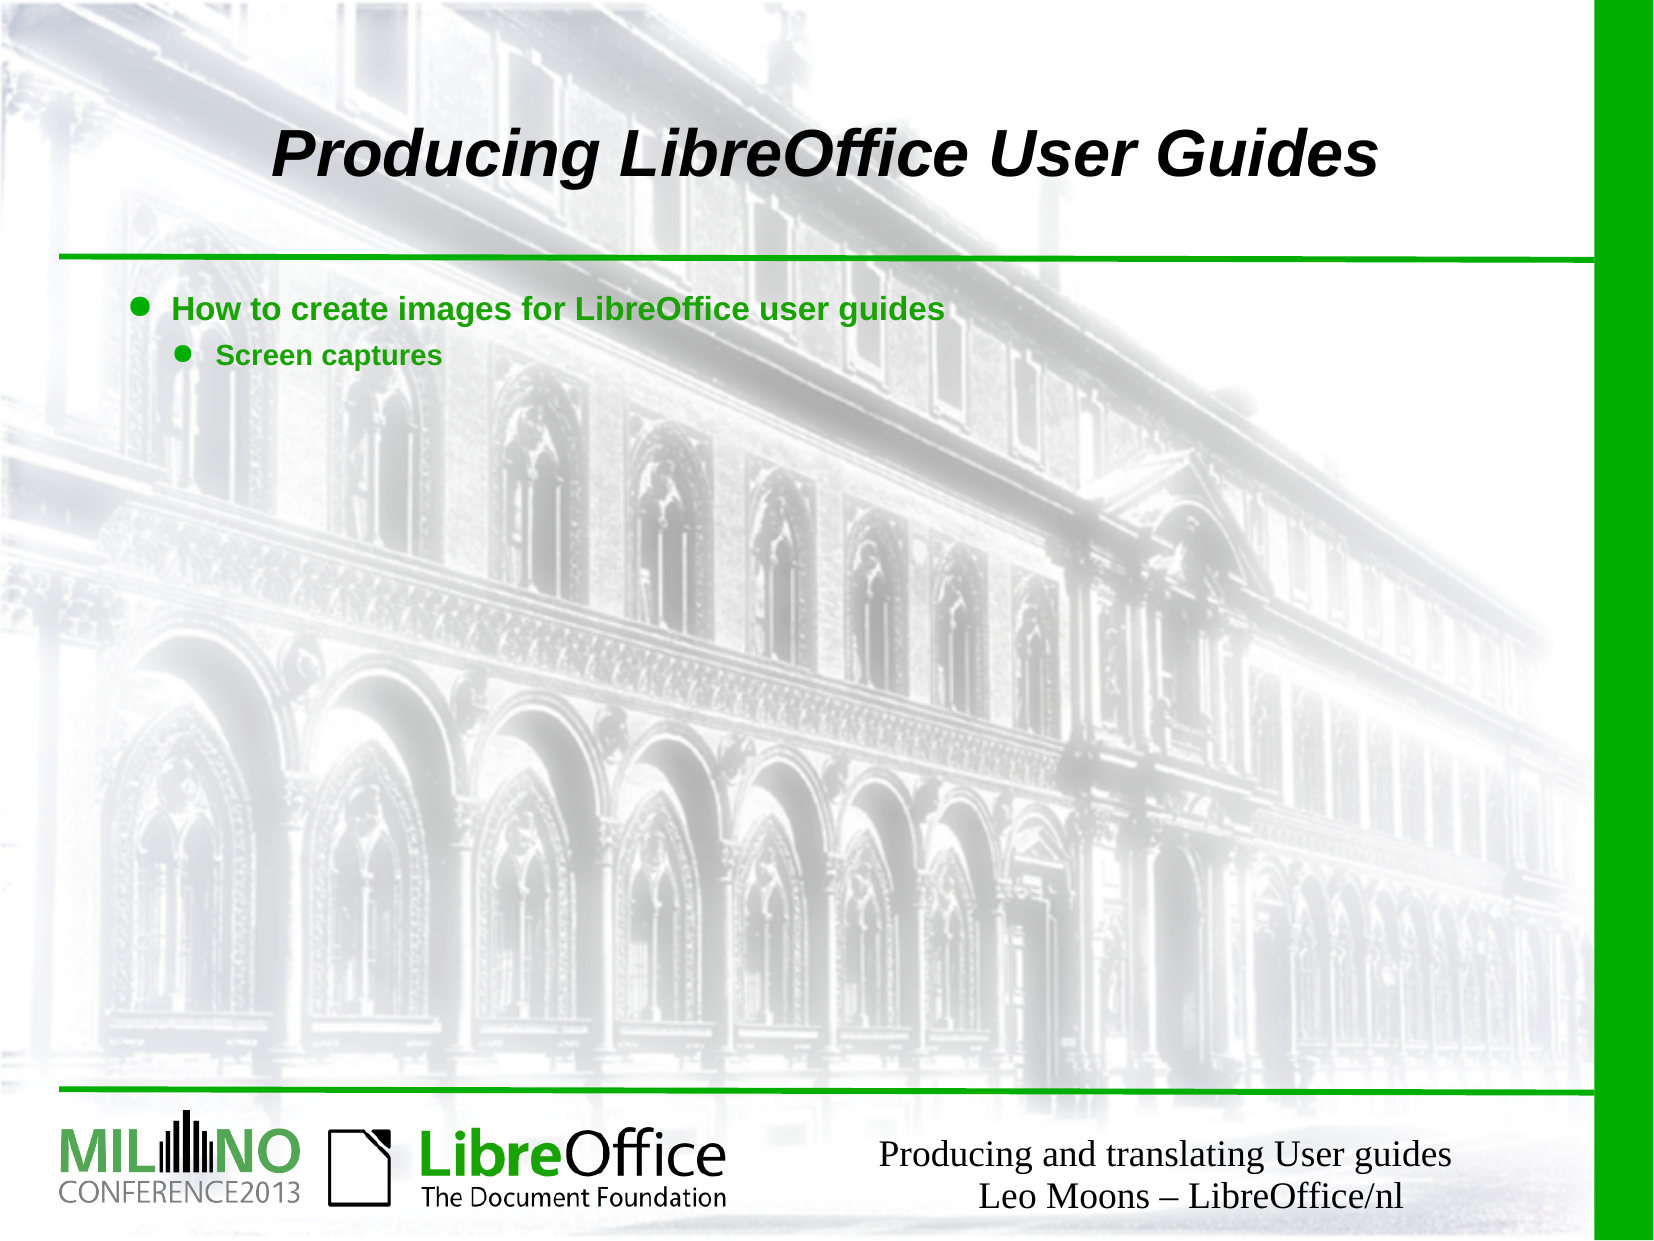

# Producing LibreOffice User Guides
How to create images for LibreOffice user guides
Screen captures
Producing and translating User guides
Leo Moons – LibreOffice/nl